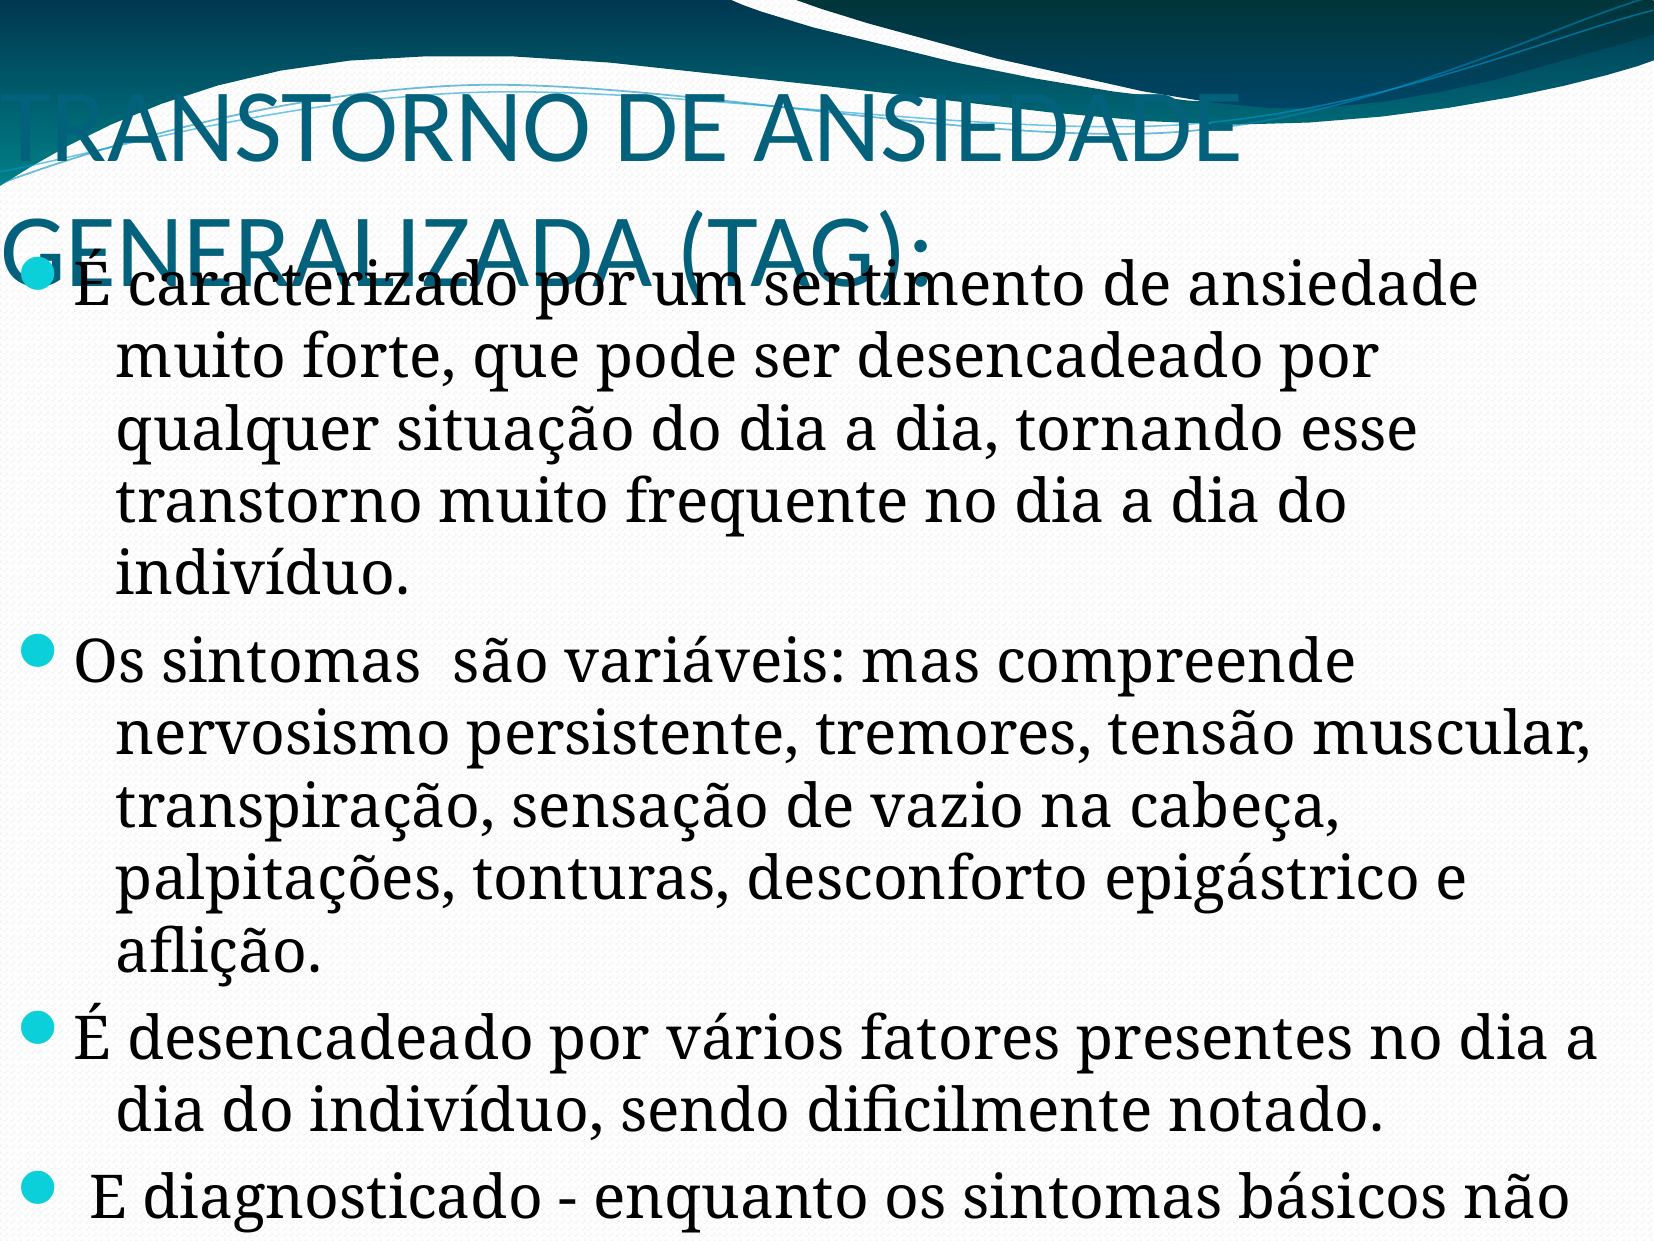

# TRANSTORNO DE ANSIEDADE GENERALIZADA (TAG):
É caracterizado por um sentimento de ansiedade muito forte, que pode ser desencadeado por qualquer situação do dia a dia, tornando esse transtorno muito frequente no dia a dia do indivíduo.
Os sintomas são variáveis: mas compreende nervosismo persistente, tremores, tensão muscular, transpiração, sensação de vazio na cabeça, palpitações, tonturas, desconforto epigástrico e aflição.
É desencadeado por vários fatores presentes no dia a dia do indivíduo, sendo dificilmente notado.
 E diagnosticado - enquanto os sintomas básicos não causarem transtornos significativos para a pessoa.